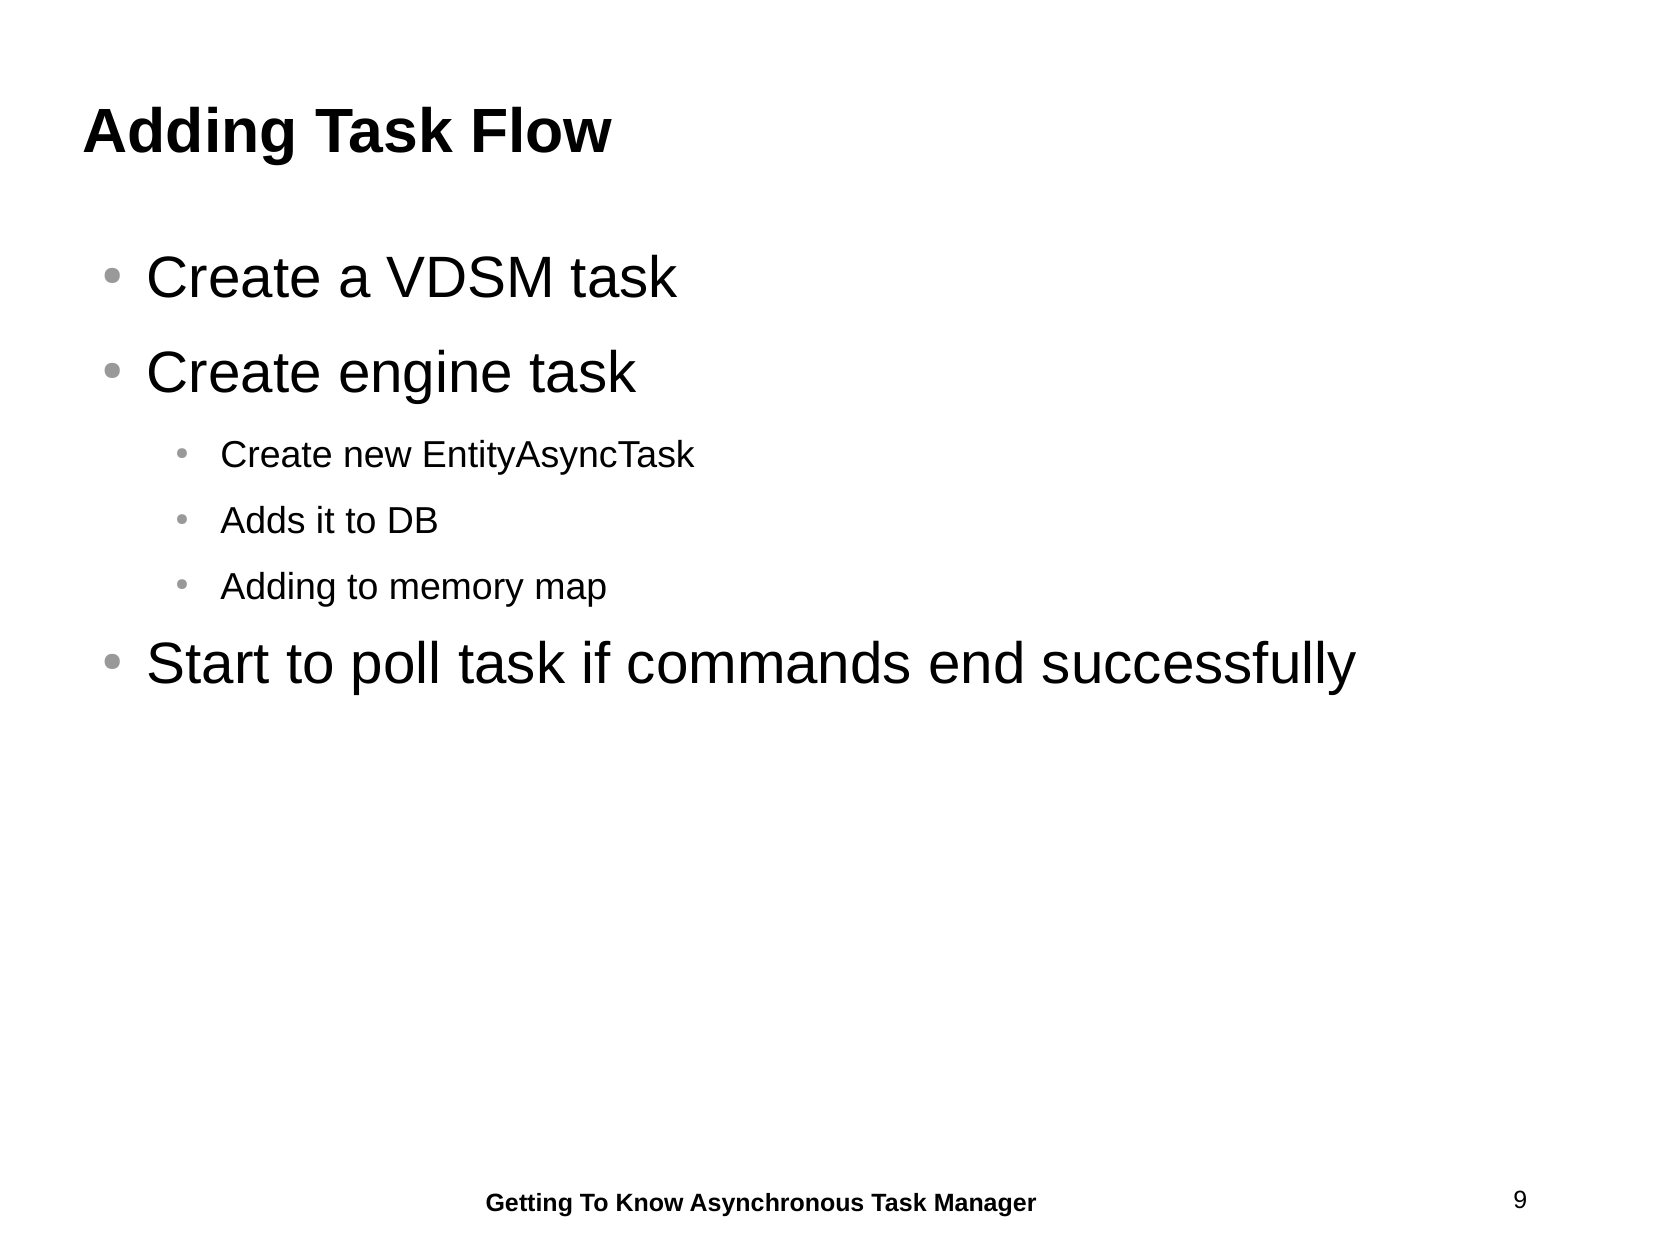

# Adding Task Flow
Create a VDSM task
Create engine task
Create new EntityAsyncTask
Adds it to DB
Adding to memory map
Start to poll task if commands end successfully